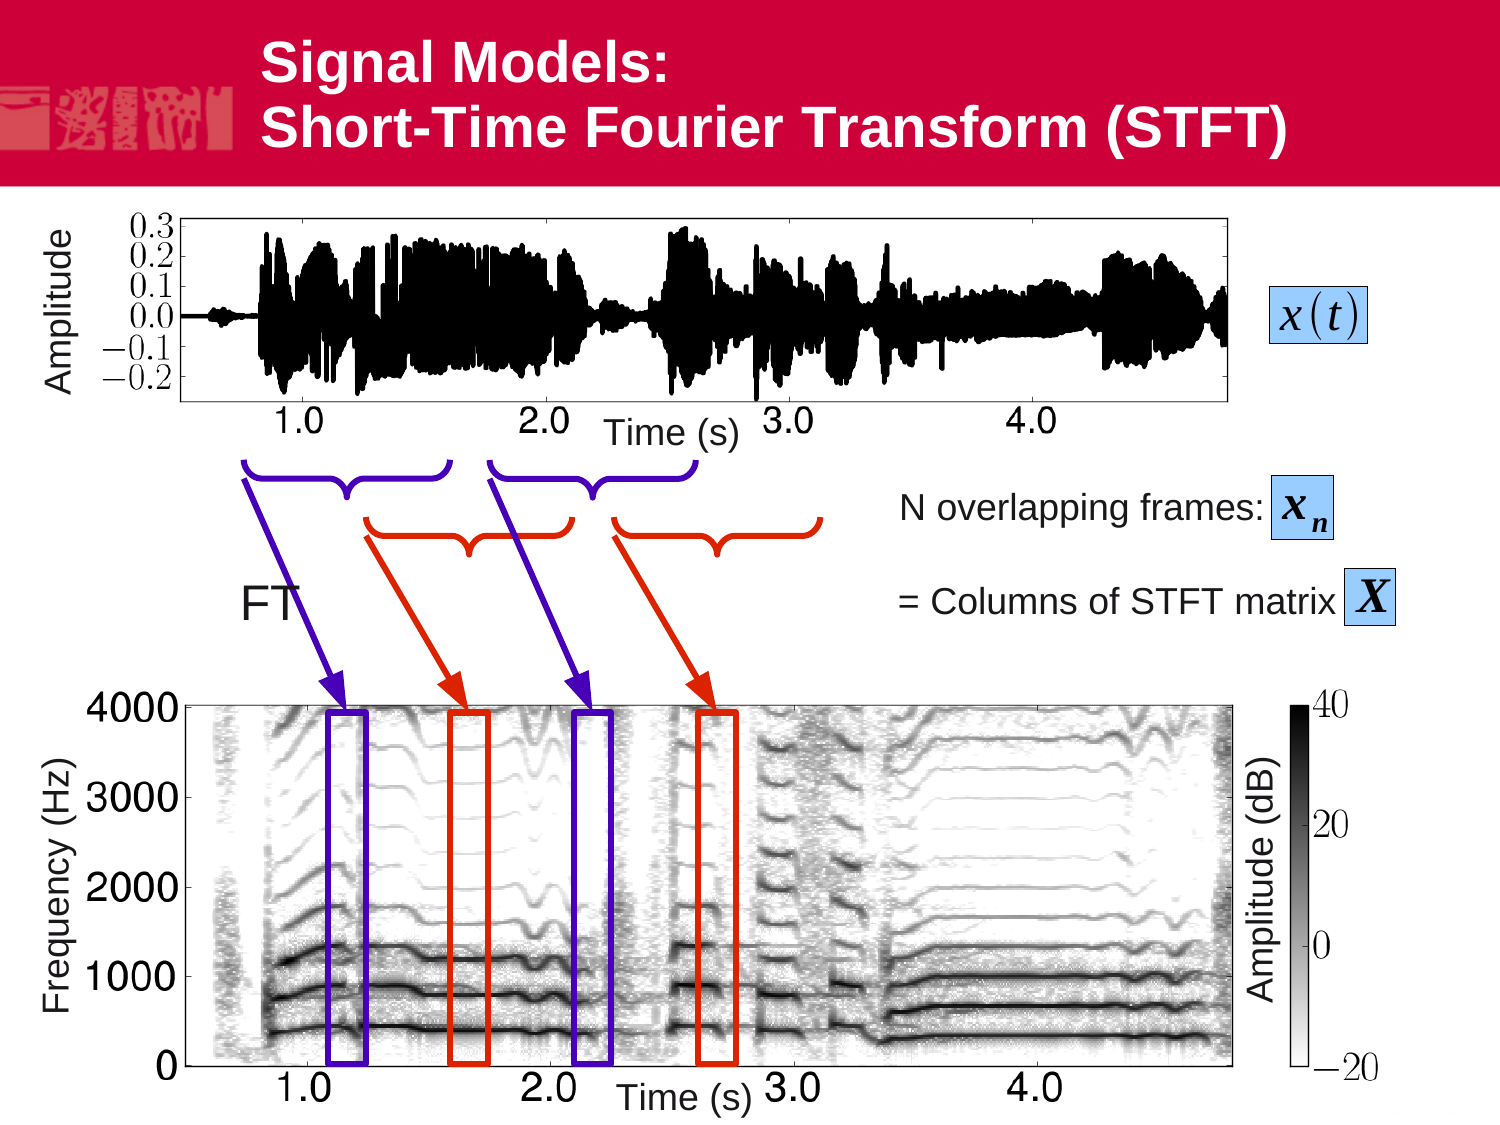

# Signal Models: Short-Time Fourier Transform (STFT)
Amplitude
Time (s)
N overlapping frames:
FT
 = Columns of STFT matrix
Amplitude (dB)
Frequency (Hz)
9
Time (s)